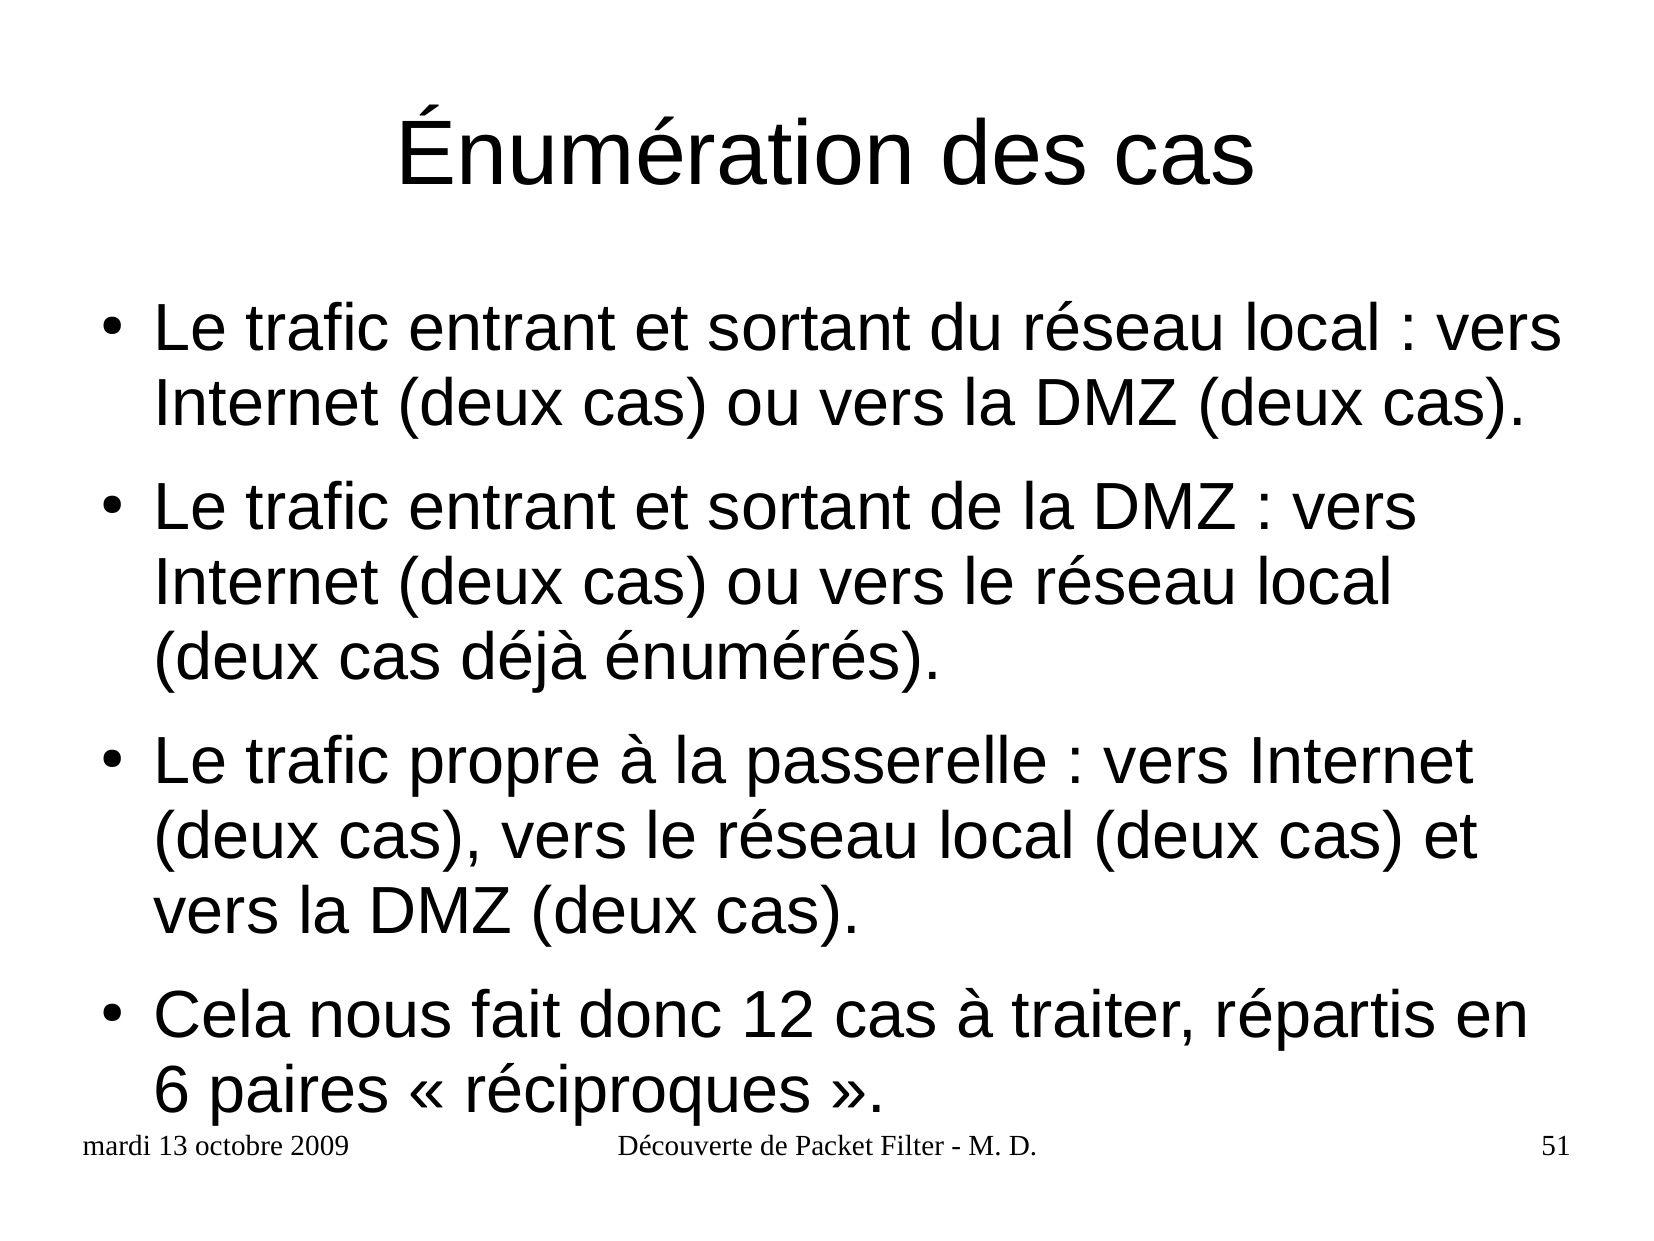

# Énumération des cas
Le trafic entrant et sortant du réseau local : vers Internet (deux cas) ou vers la DMZ (deux cas).
Le trafic entrant et sortant de la DMZ : vers Internet (deux cas) ou vers le réseau local (deux cas déjà énumérés).
Le trafic propre à la passerelle : vers Internet (deux cas), vers le réseau local (deux cas) et vers la DMZ (deux cas).
Cela nous fait donc 12 cas à traiter, répartis en 6 paires « réciproques ».
mardi 13 octobre 2009
Découverte de Packet Filter - M. D.
51